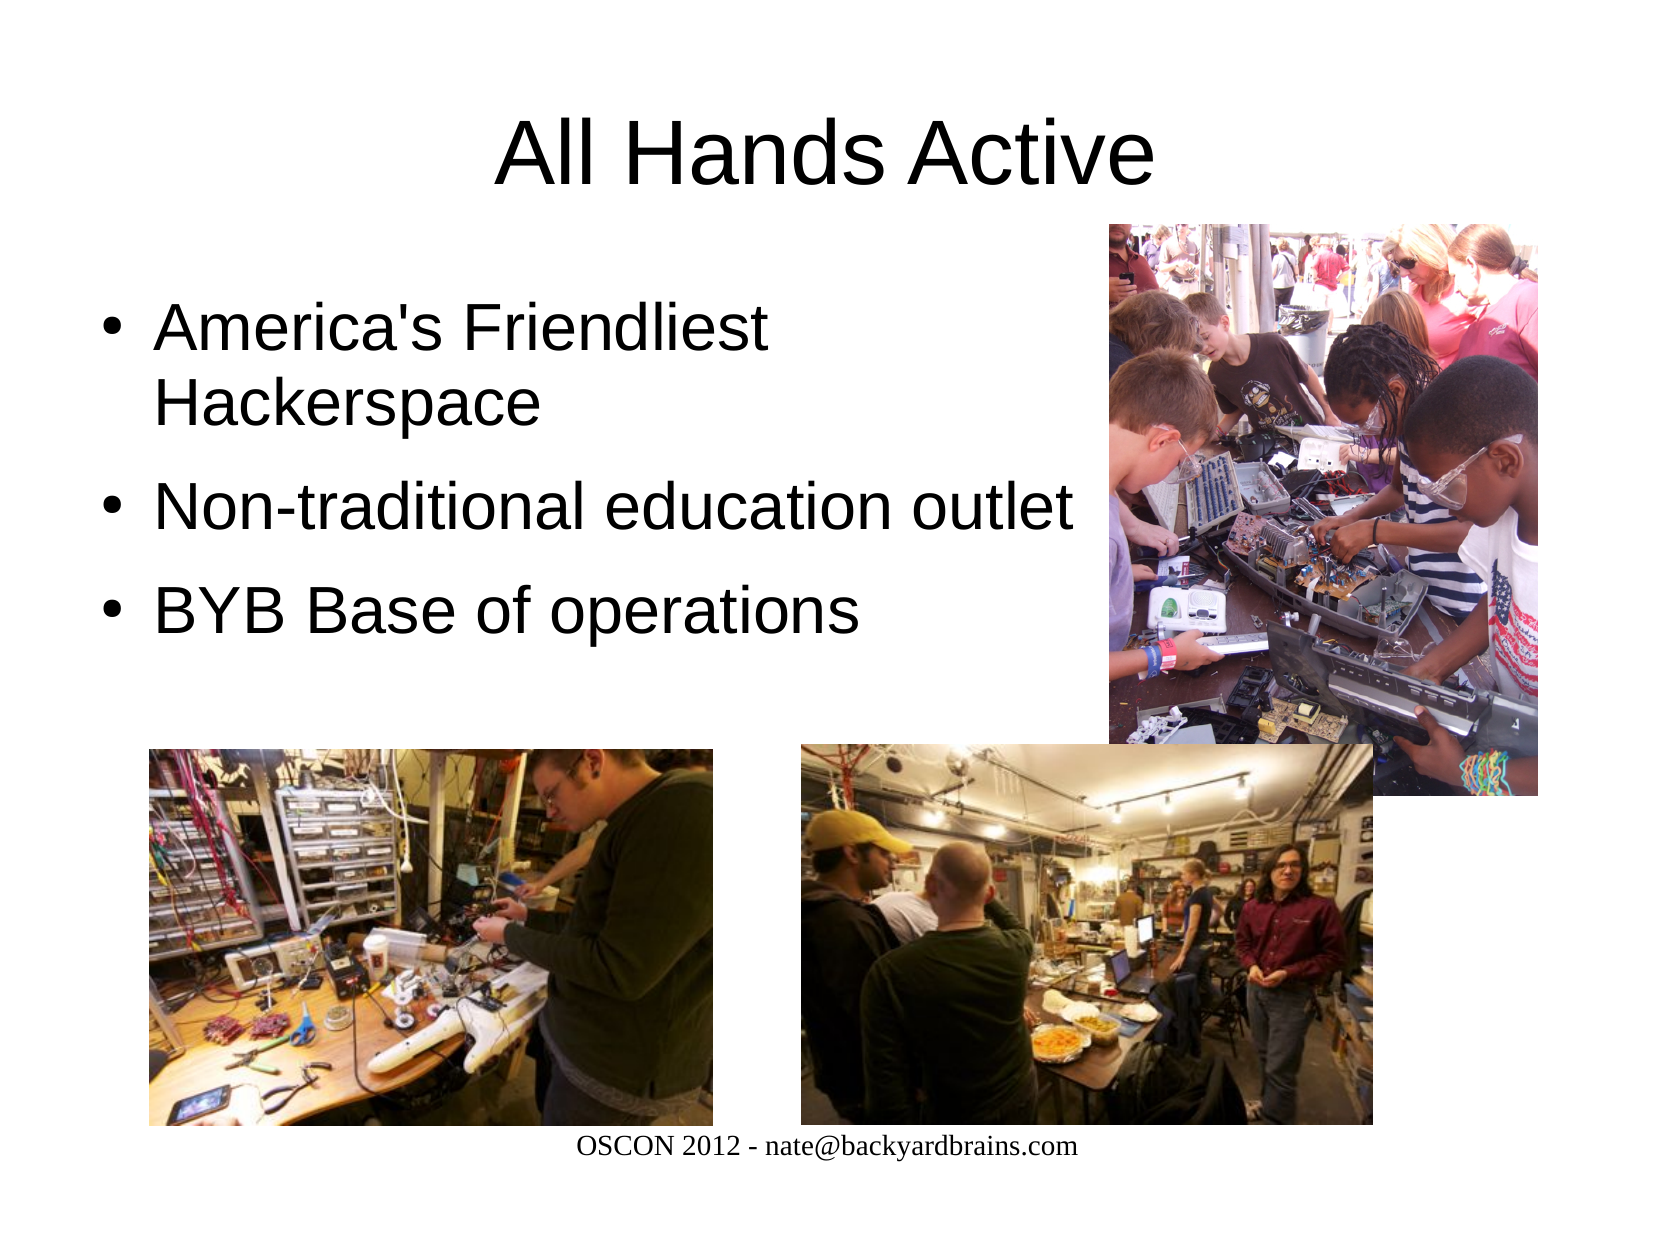

# All Hands Active
America's Friendliest Hackerspace
Non-traditional education outlet
BYB Base of operations
OSCON 2012 - nate@backyardbrains.com